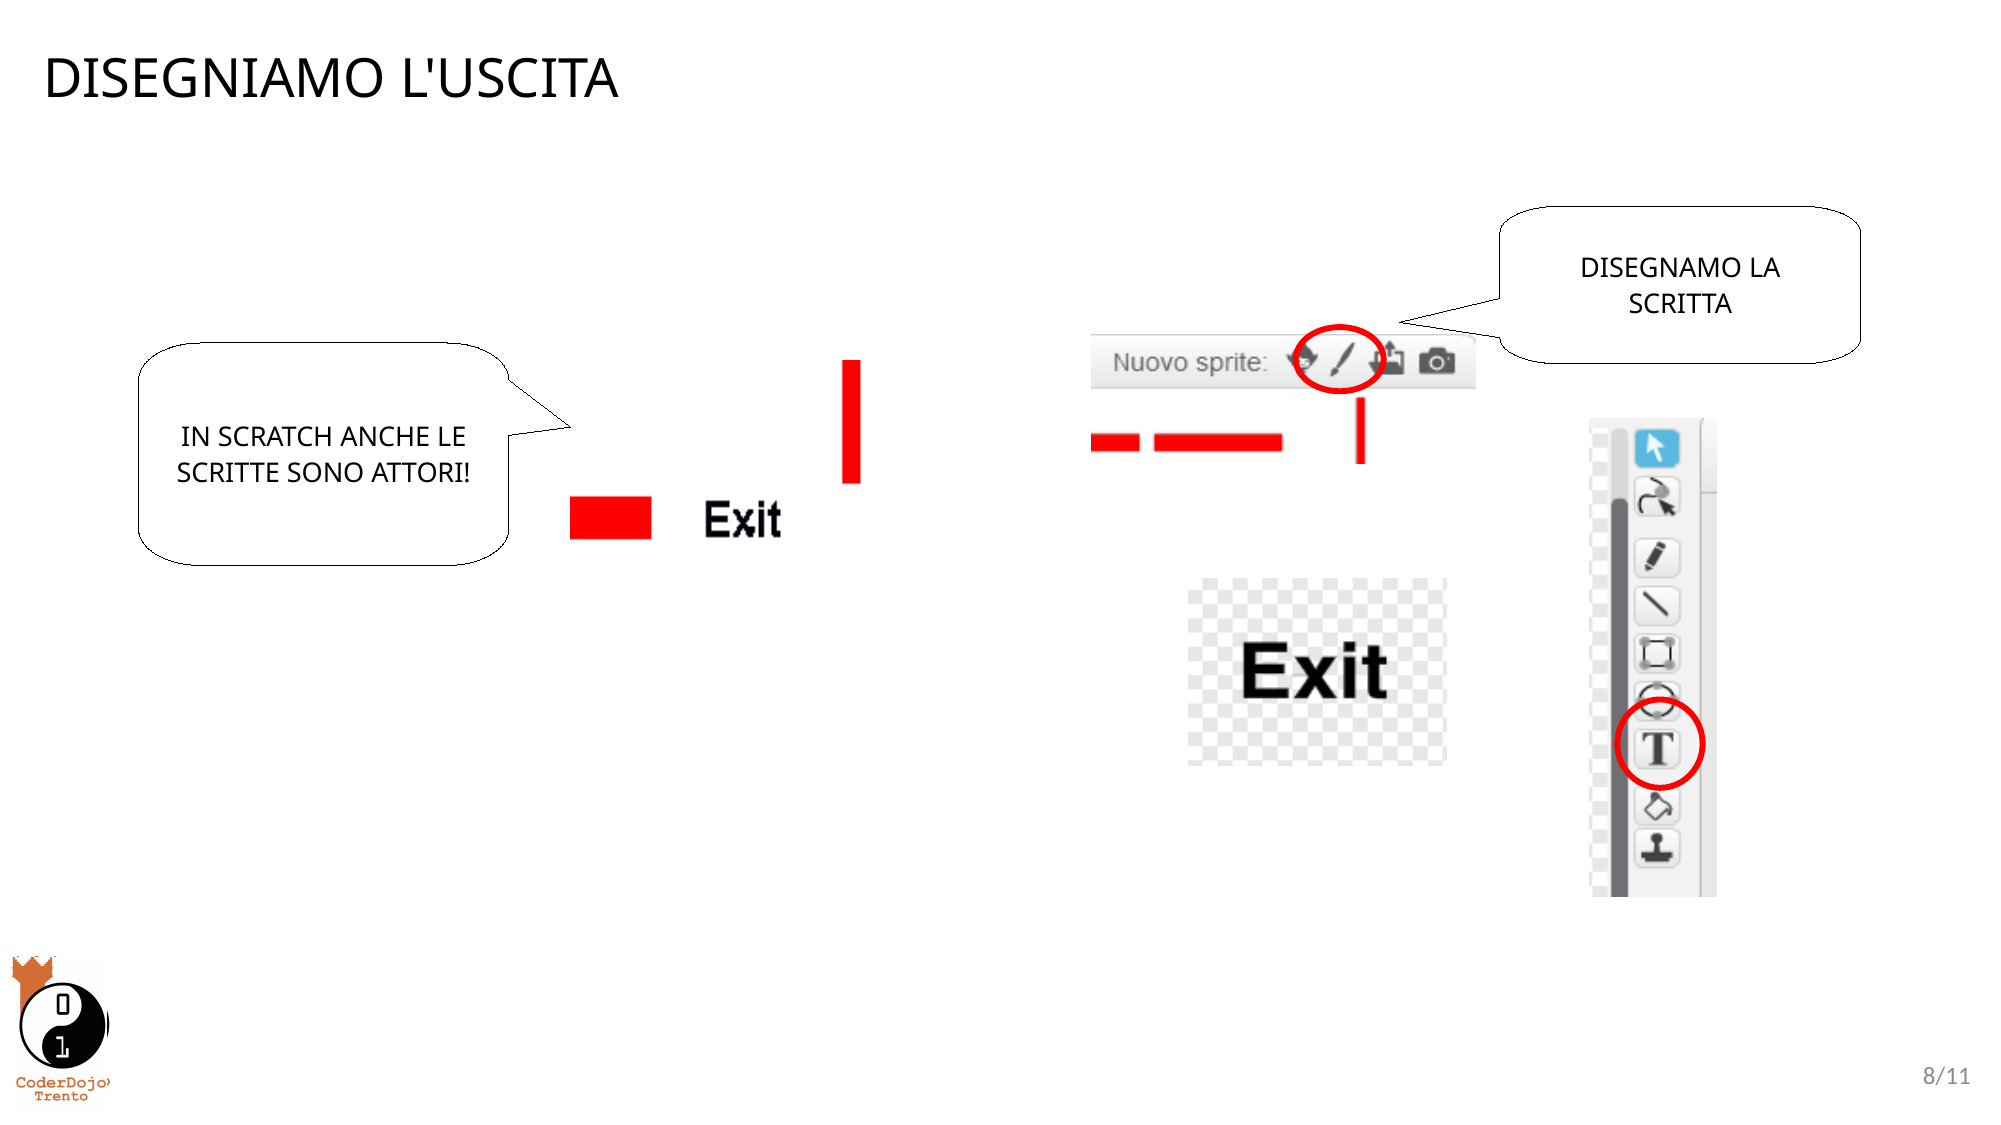

DISEGNIAMO L'USCITA
DISEGNAMO LA SCRITTA
IN SCRATCH ANCHE LE SCRITTE SONO ATTORI!
8